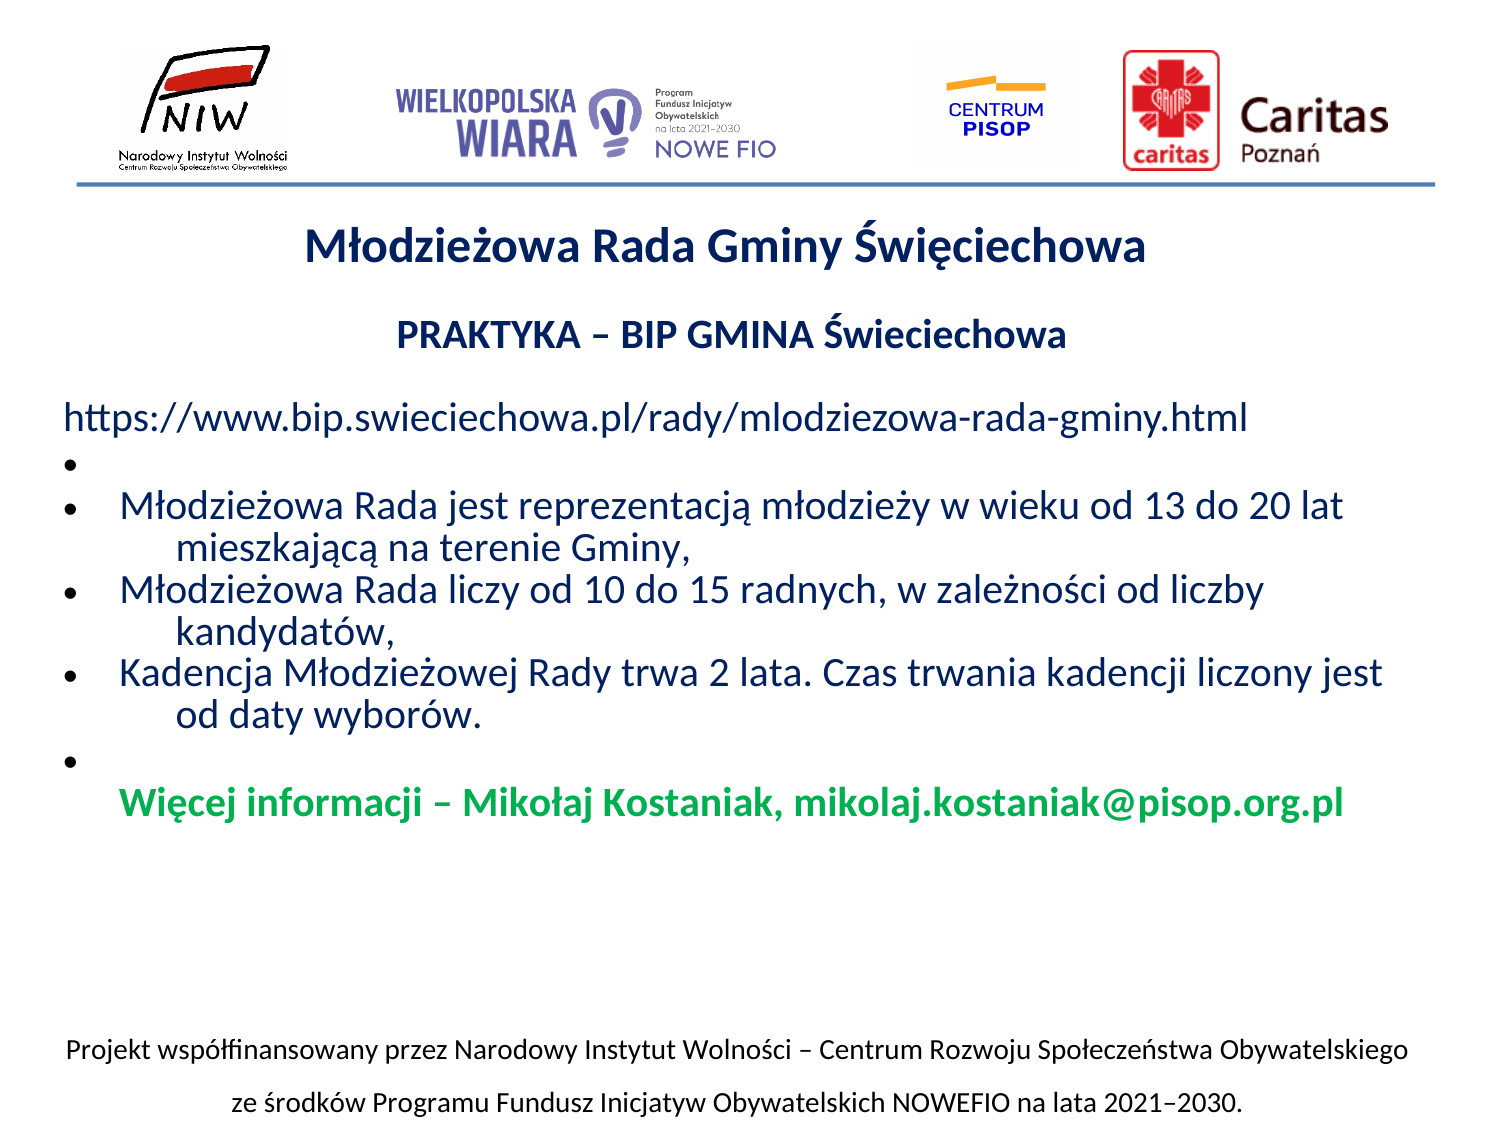

Młodzieżowa Rada Gminy Święciechowa
PRAKTYKA – BIP GMINA Świeciechowa
https://www.bip.swieciechowa.pl/rady/mlodziezowa-rada-gminy.html
Młodzieżowa Rada jest reprezentacją młodzieży w wieku od 13 do 20 lat mieszkającą na terenie Gminy,
Młodzieżowa Rada liczy od 10 do 15 radnych, w zależności od liczby kandydatów,
Kadencja Młodzieżowej Rady trwa 2 lata. Czas trwania kadencji liczony jest od daty wyborów.
Więcej informacji – Mikołaj Kostaniak, mikolaj.kostaniak@pisop.org.pl